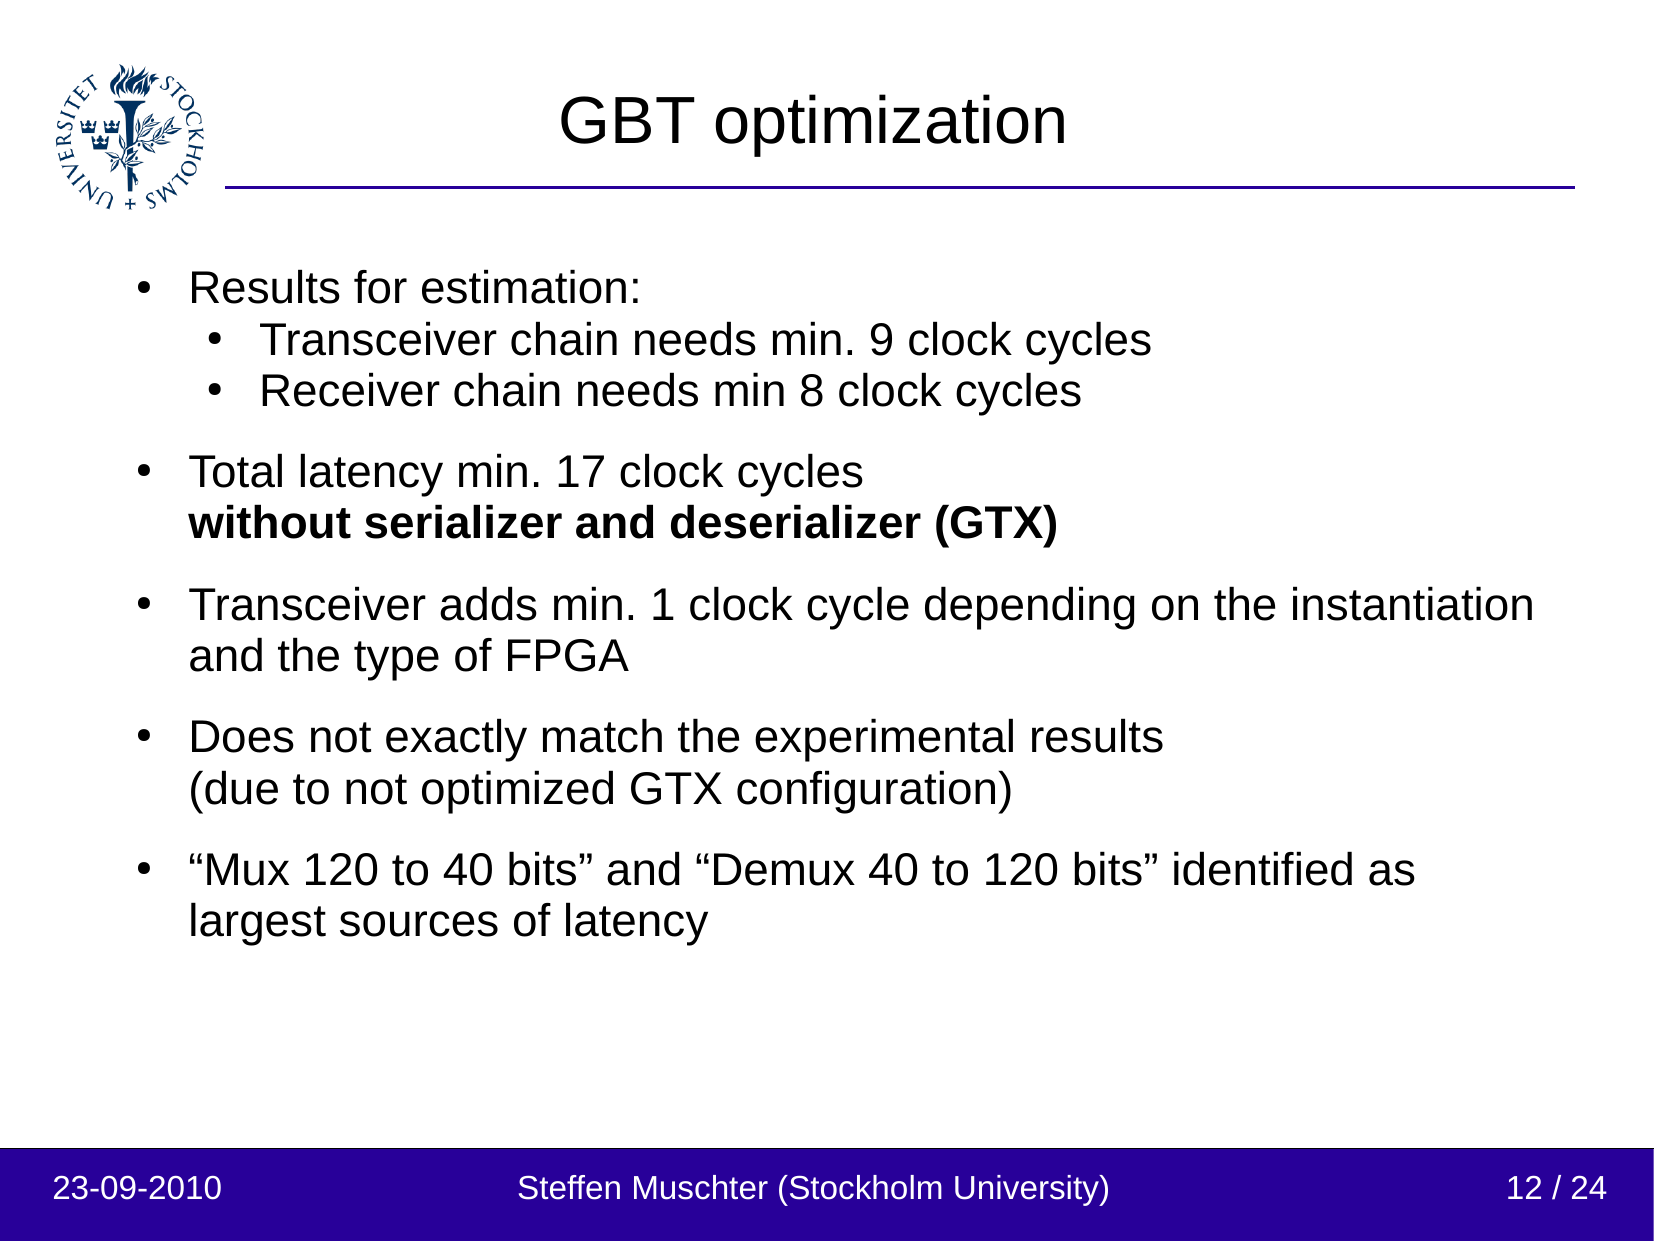

GBT optimization
Results for estimation:
Transceiver chain needs min. 9 clock cycles
Receiver chain needs min 8 clock cycles
Total latency min. 17 clock cycles
without serializer and deserializer (GTX)
Transceiver adds min. 1 clock cycle depending on the instantiation and the type of FPGA
Does not exactly match the experimental results
(due to not optimized GTX configuration)
“Mux 120 to 40 bits” and “Demux 40 to 120 bits” identified as largest sources of latency
12 / 24